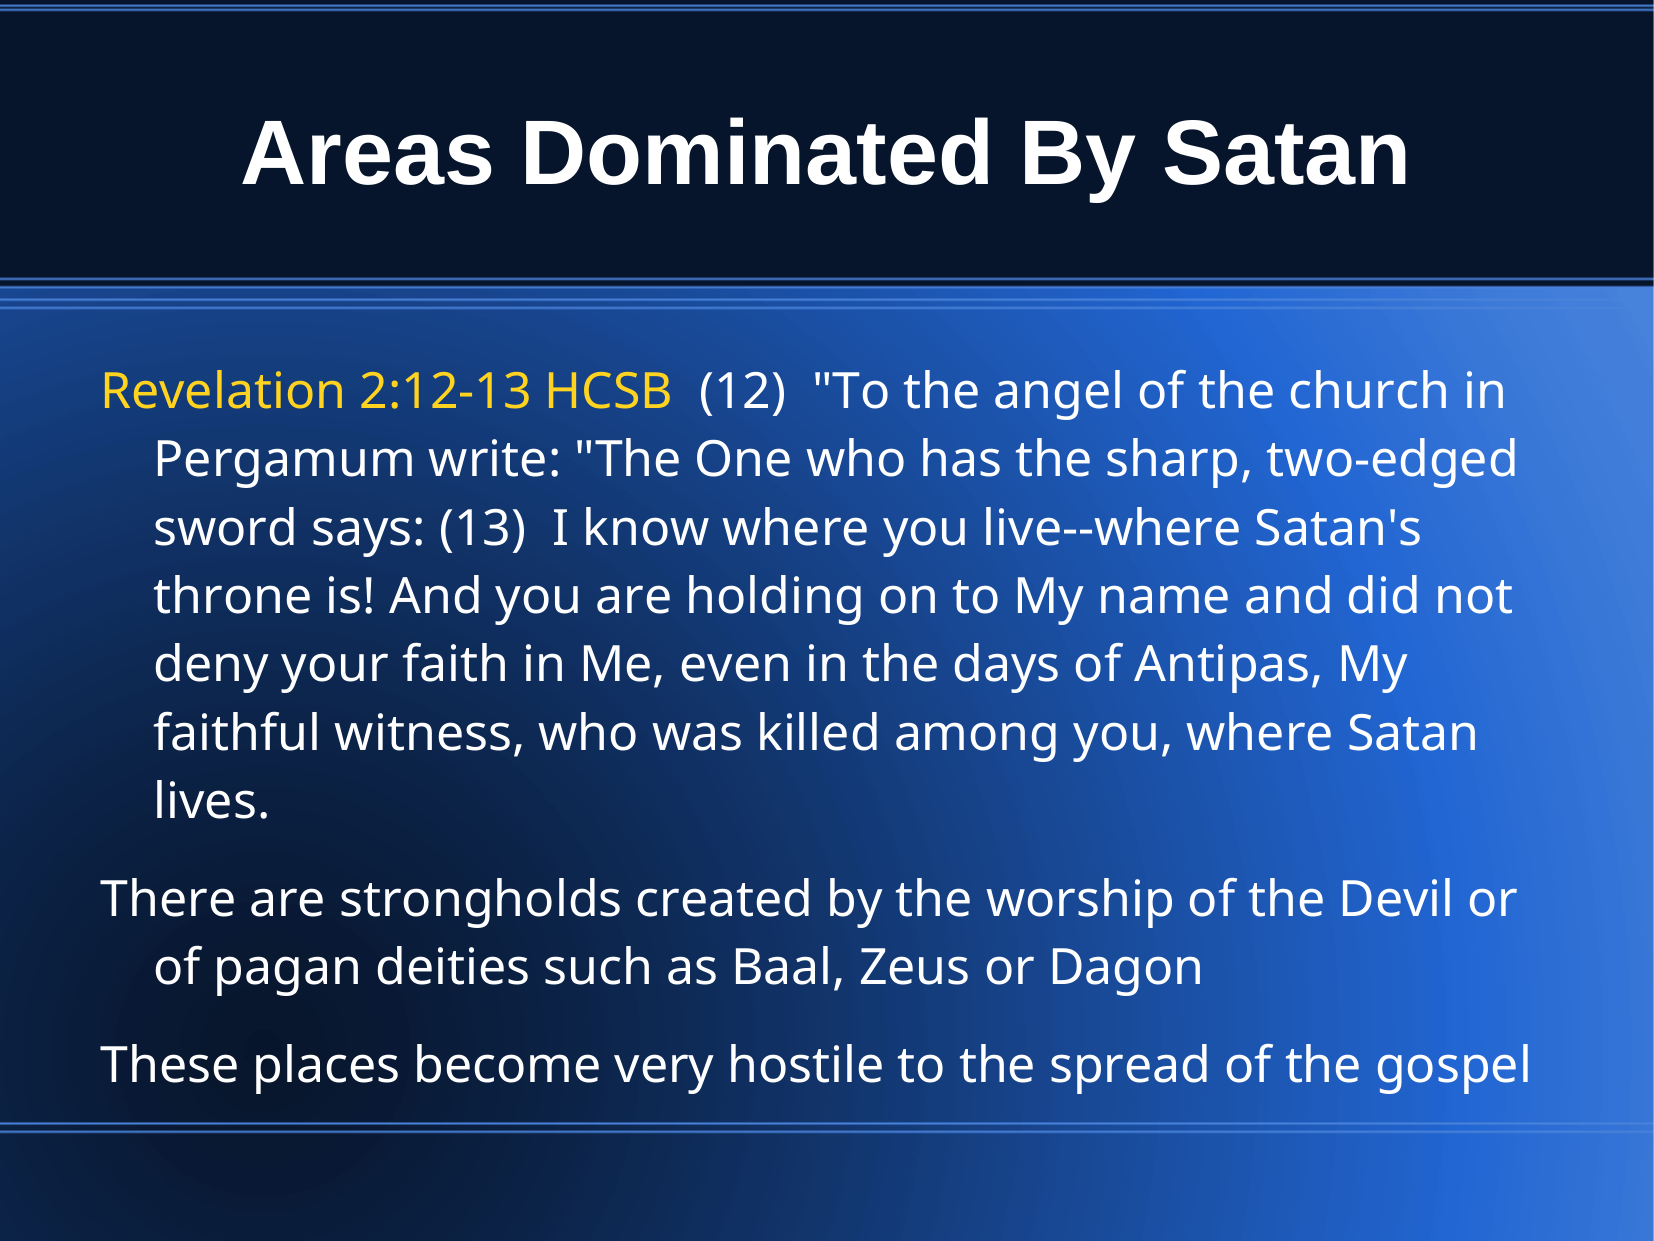

# Areas Dominated By Satan
Revelation 2:12-13 HCSB (12) "To the angel of the church in Pergamum write: "The One who has the sharp, two-edged sword says: (13) I know where you live--where Satan's throne is! And you are holding on to My name and did not deny your faith in Me, even in the days of Antipas, My faithful witness, who was killed among you, where Satan lives.
There are strongholds created by the worship of the Devil or of pagan deities such as Baal, Zeus or Dagon
These places become very hostile to the spread of the gospel